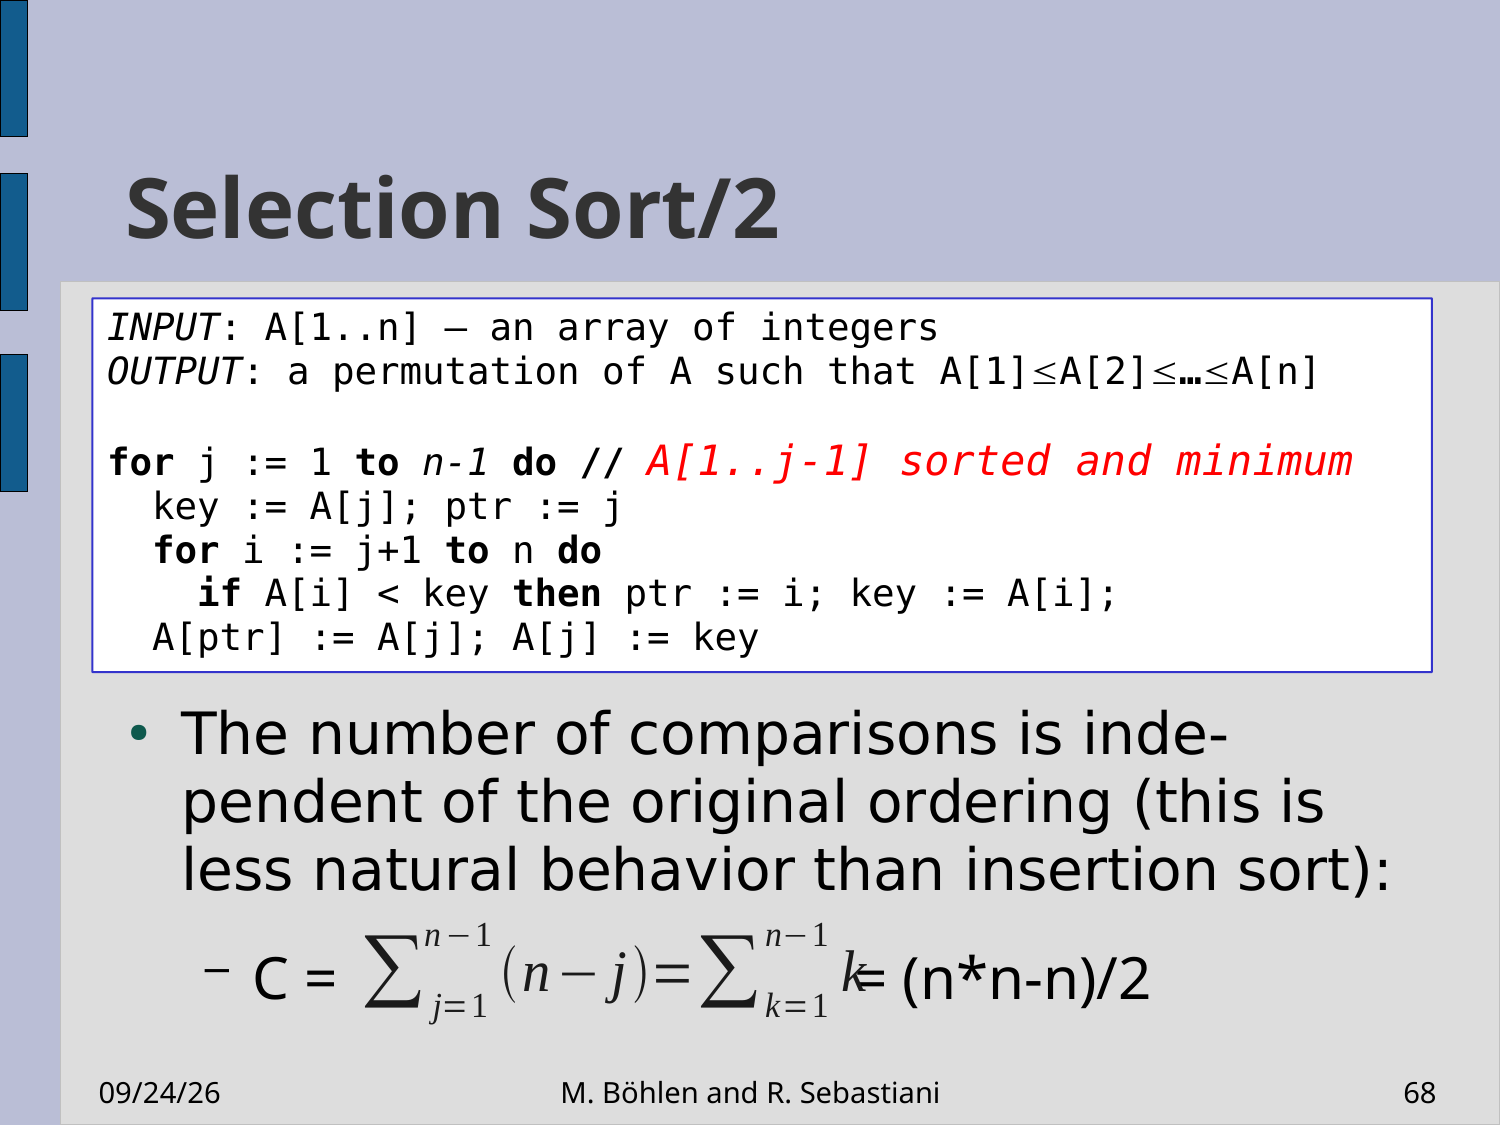

# Selection Sort/2
INPUT: A[1..n] – an array of integers
OUTPUT: a permutation of A such that A[1]A[2]…A[n]
for j := 1 to n-1 do // A[1..j-1] sorted and minimum
 key := A[j]; ptr := j
 for i := j+1 to n do
 if A[i] < key then ptr := i; key := A[i];
 A[ptr] := A[j]; A[j] := key
The number of comparisons is inde-pendent of the original ordering (this is less natural behavior than insertion sort):
C = = (n*n-n)/2
M. Böhlen and R. Sebastiani
68